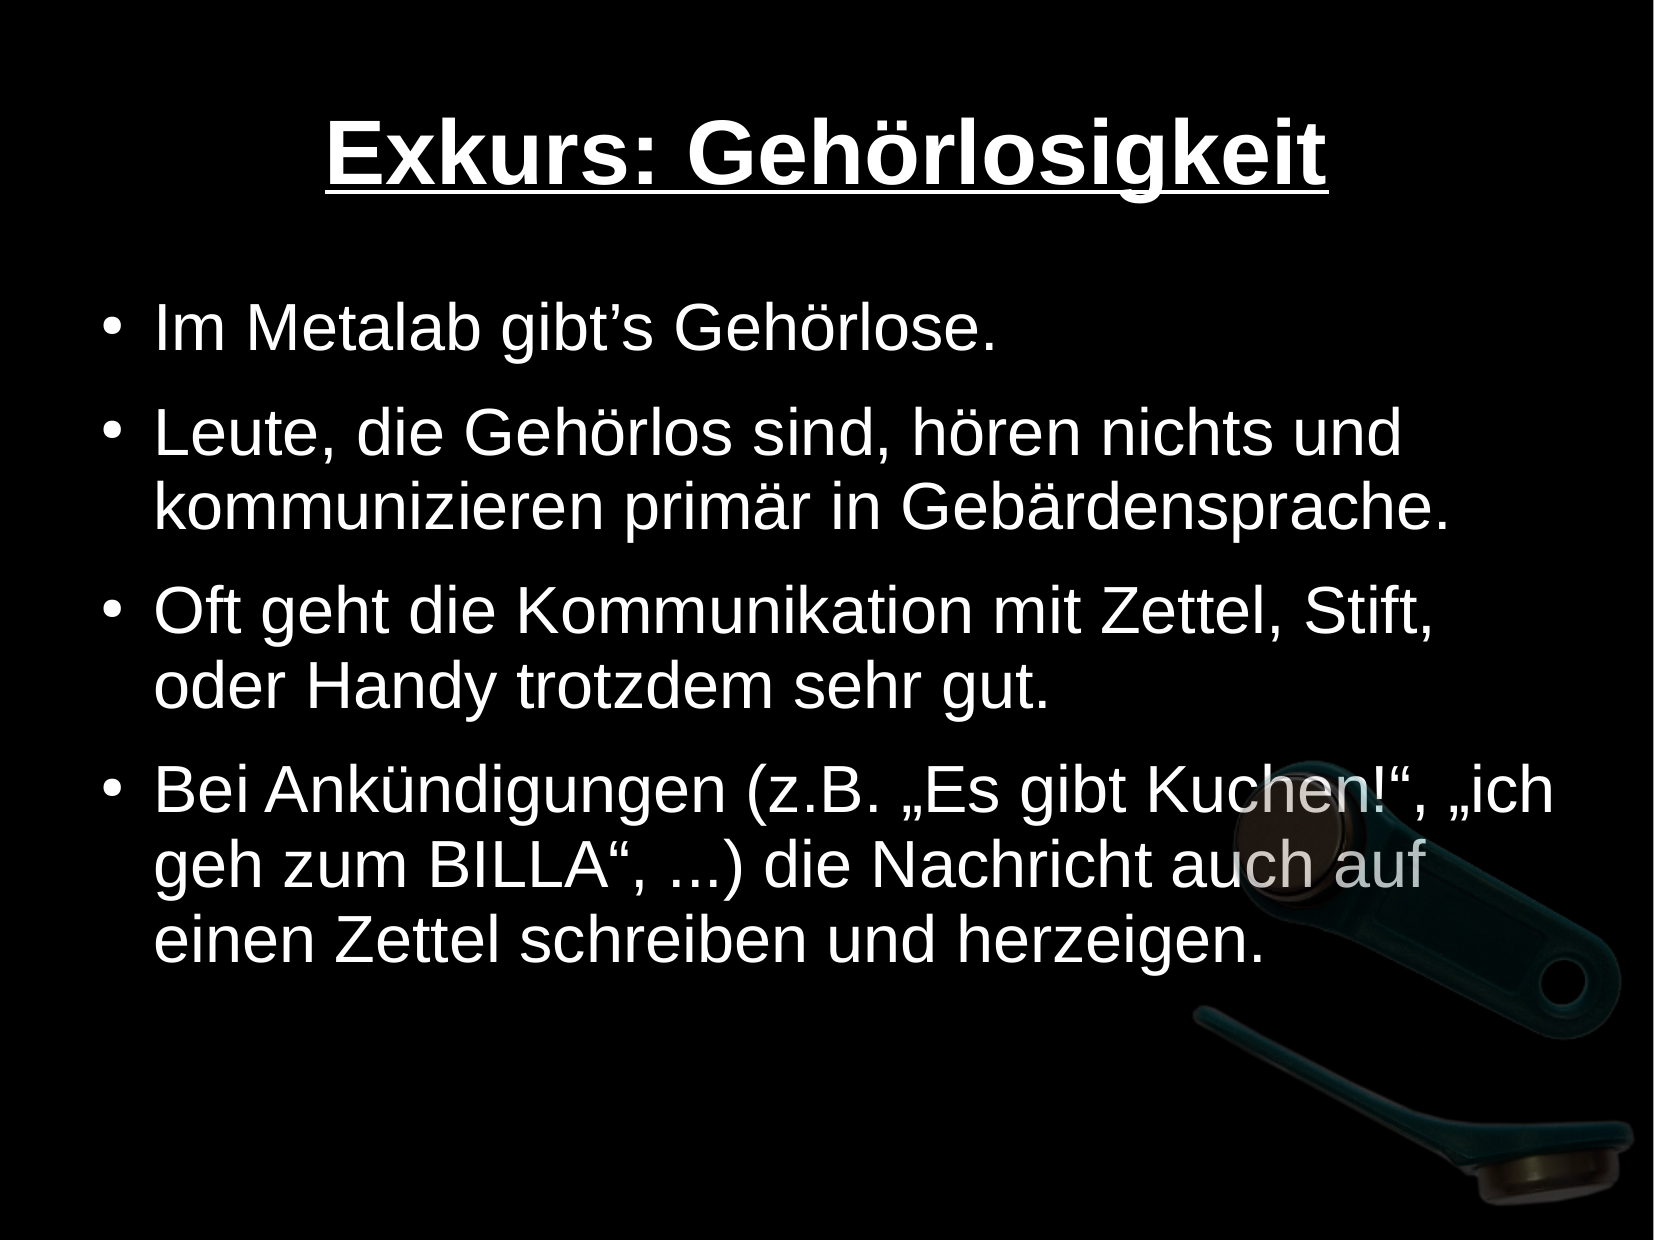

# Exkurs: Gehörlosigkeit
Im Metalab gibt’s Gehörlose.
Leute, die Gehörlos sind, hören nichts und
kommunizieren primär in Gebärdensprache.
Oft geht die Kommunikation mit Zettel, Stift, oder Handy trotzdem sehr gut.
Bei Ankündigungen (z.B. „Es gibt Kuchen!“, „ich geh zum BILLA“, ...) die Nachricht auch auf einen Zettel schreiben und herzeigen.